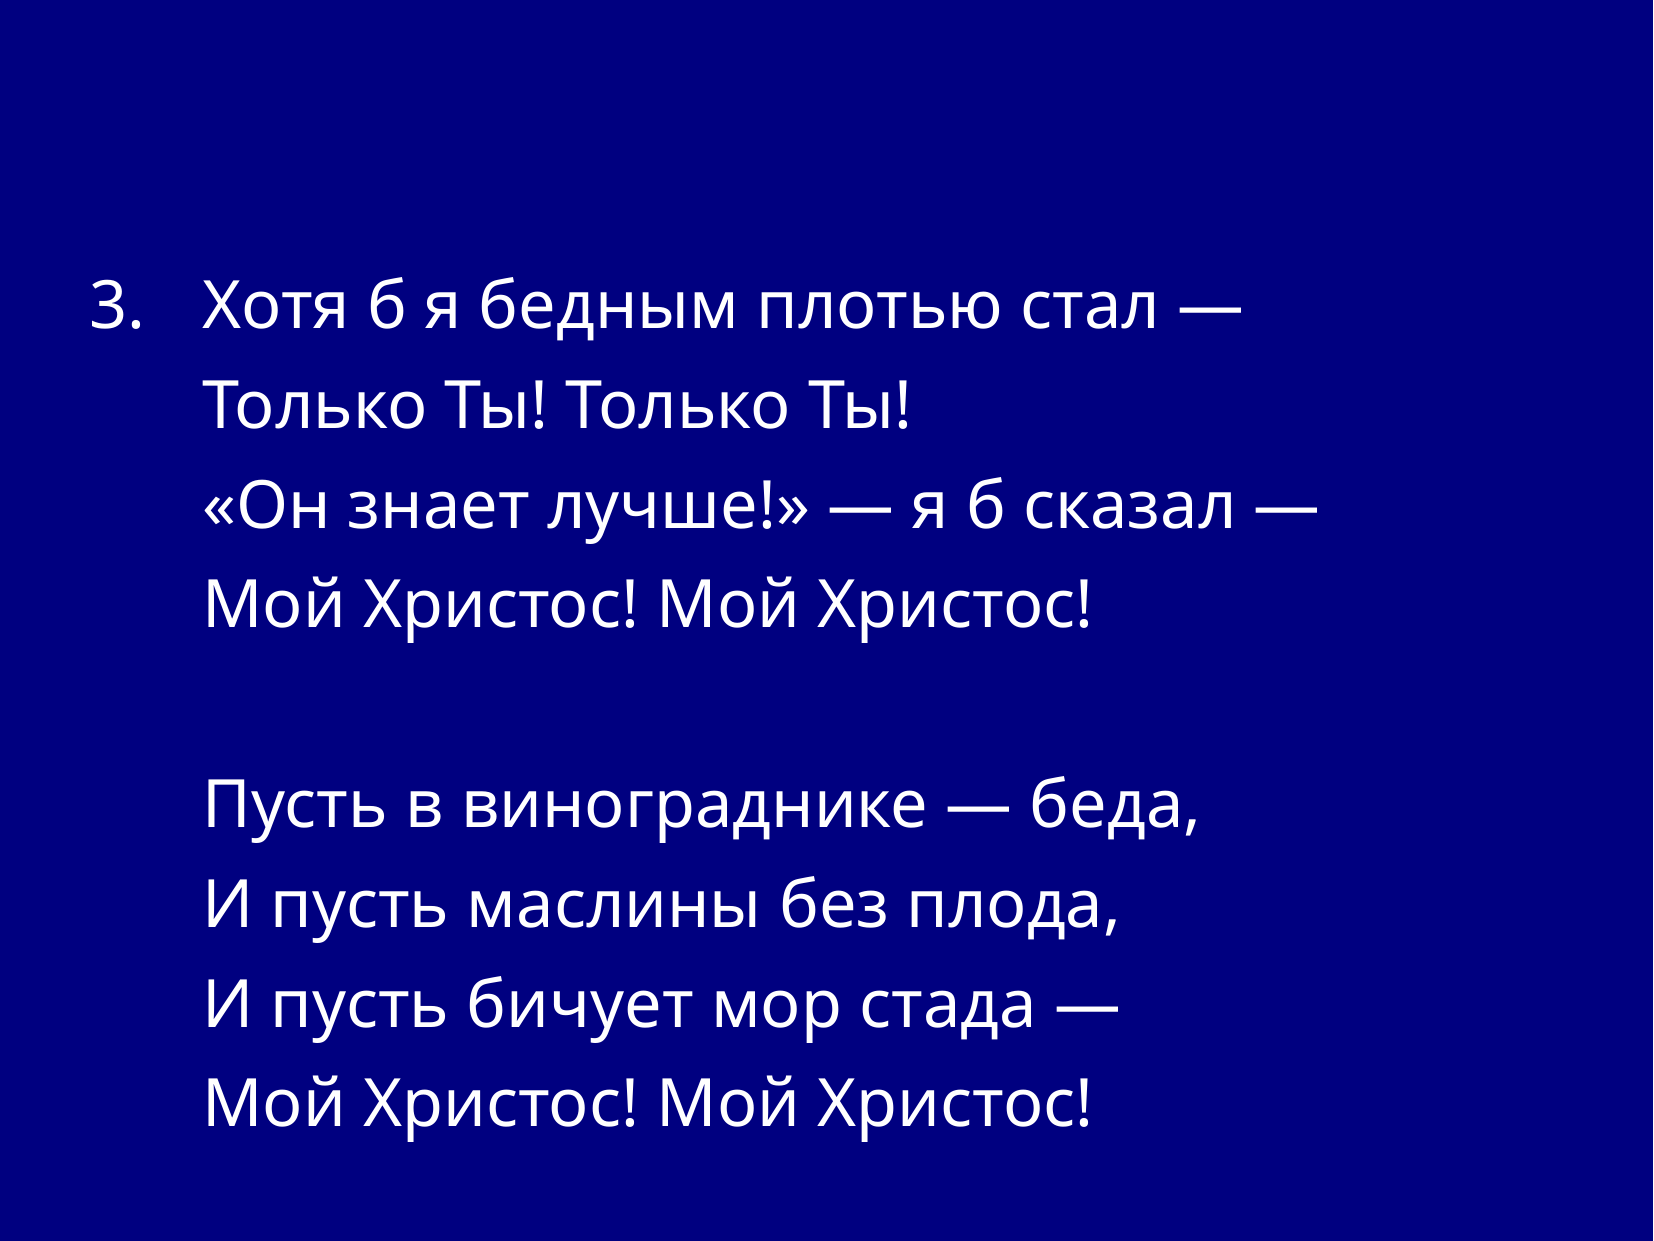

3.	Хотя б я бедным плотью стал —
	Только Ты! Только Ты!
	«Он знает лучше!» — я б сказал —
	Мой Христос! Мой Христос!
	Пусть в винограднике — беда,
	И пусть маслины без плода,
	И пусть бичует мор стада —
	Мой Христос! Мой Христос!